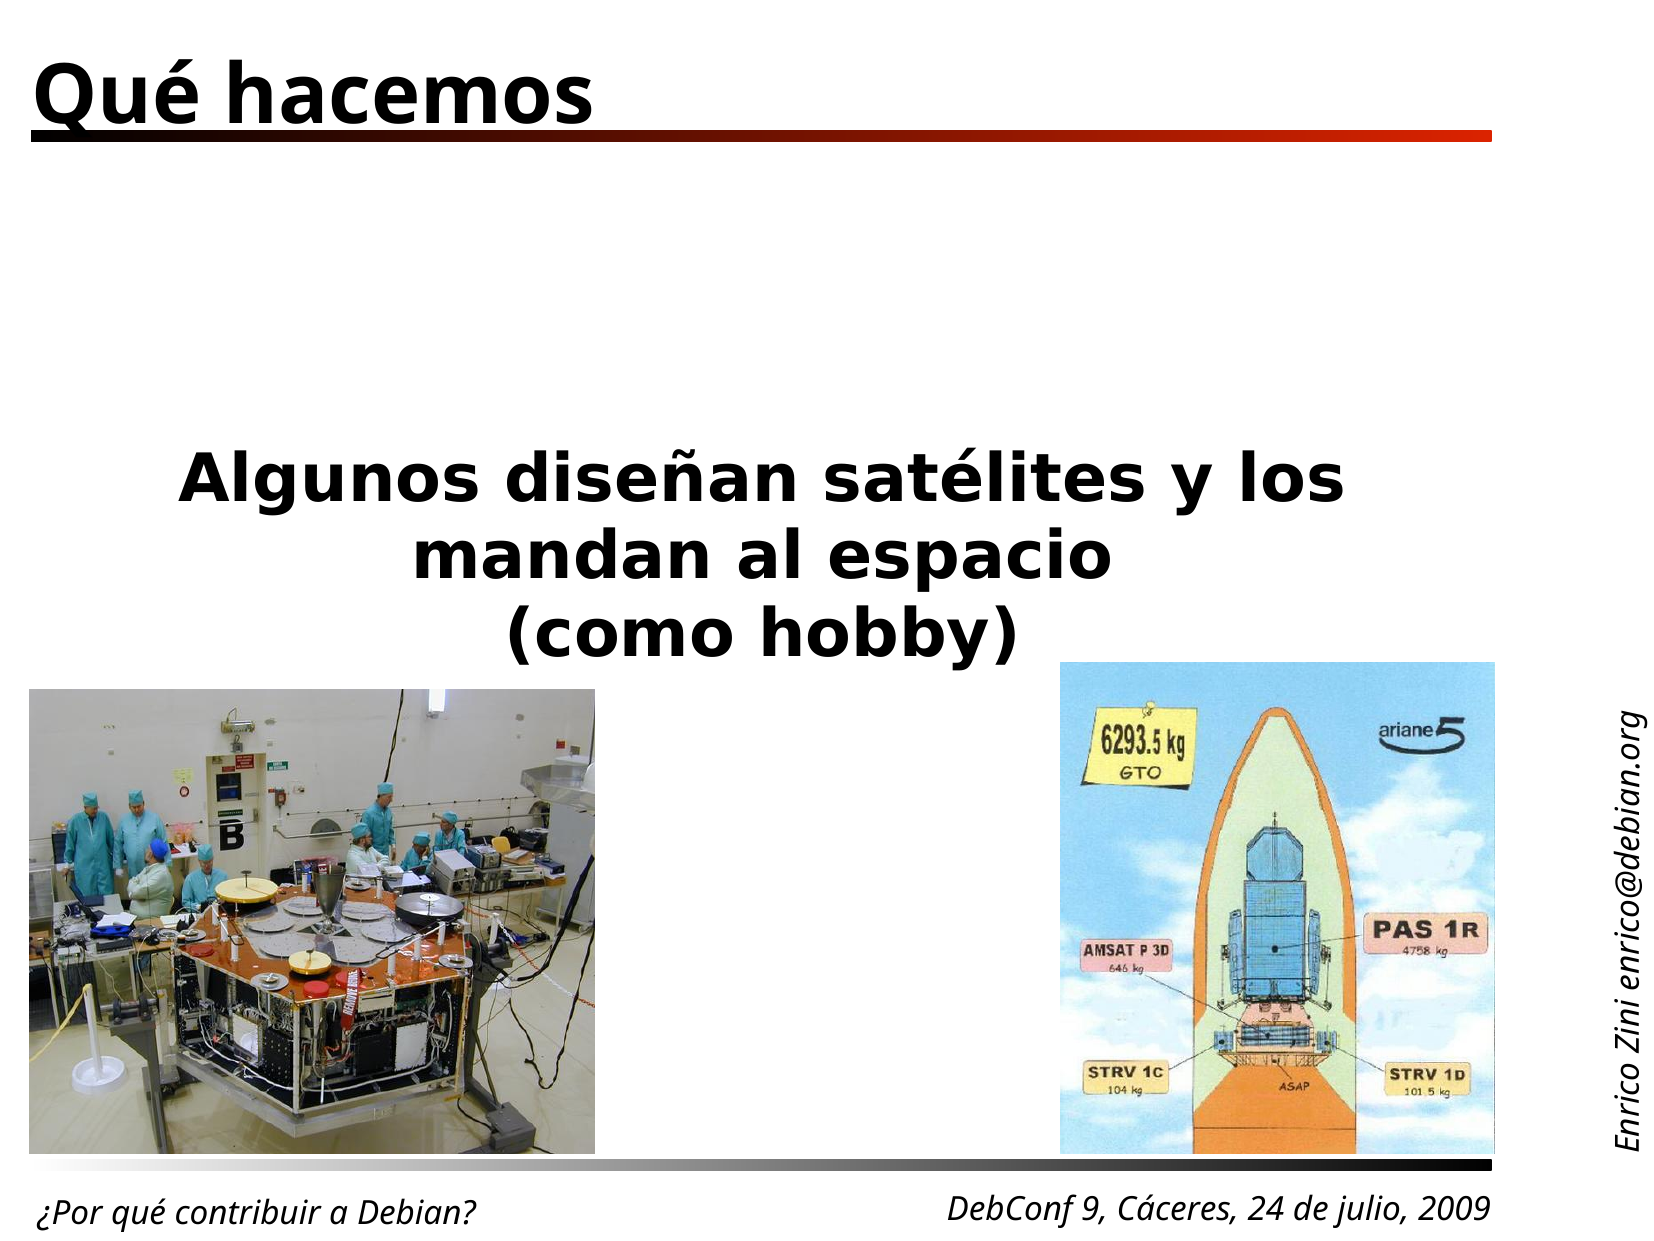

Qué hacemos
Algunos diseñan satélites y los mandan al espacio
(como hobby)